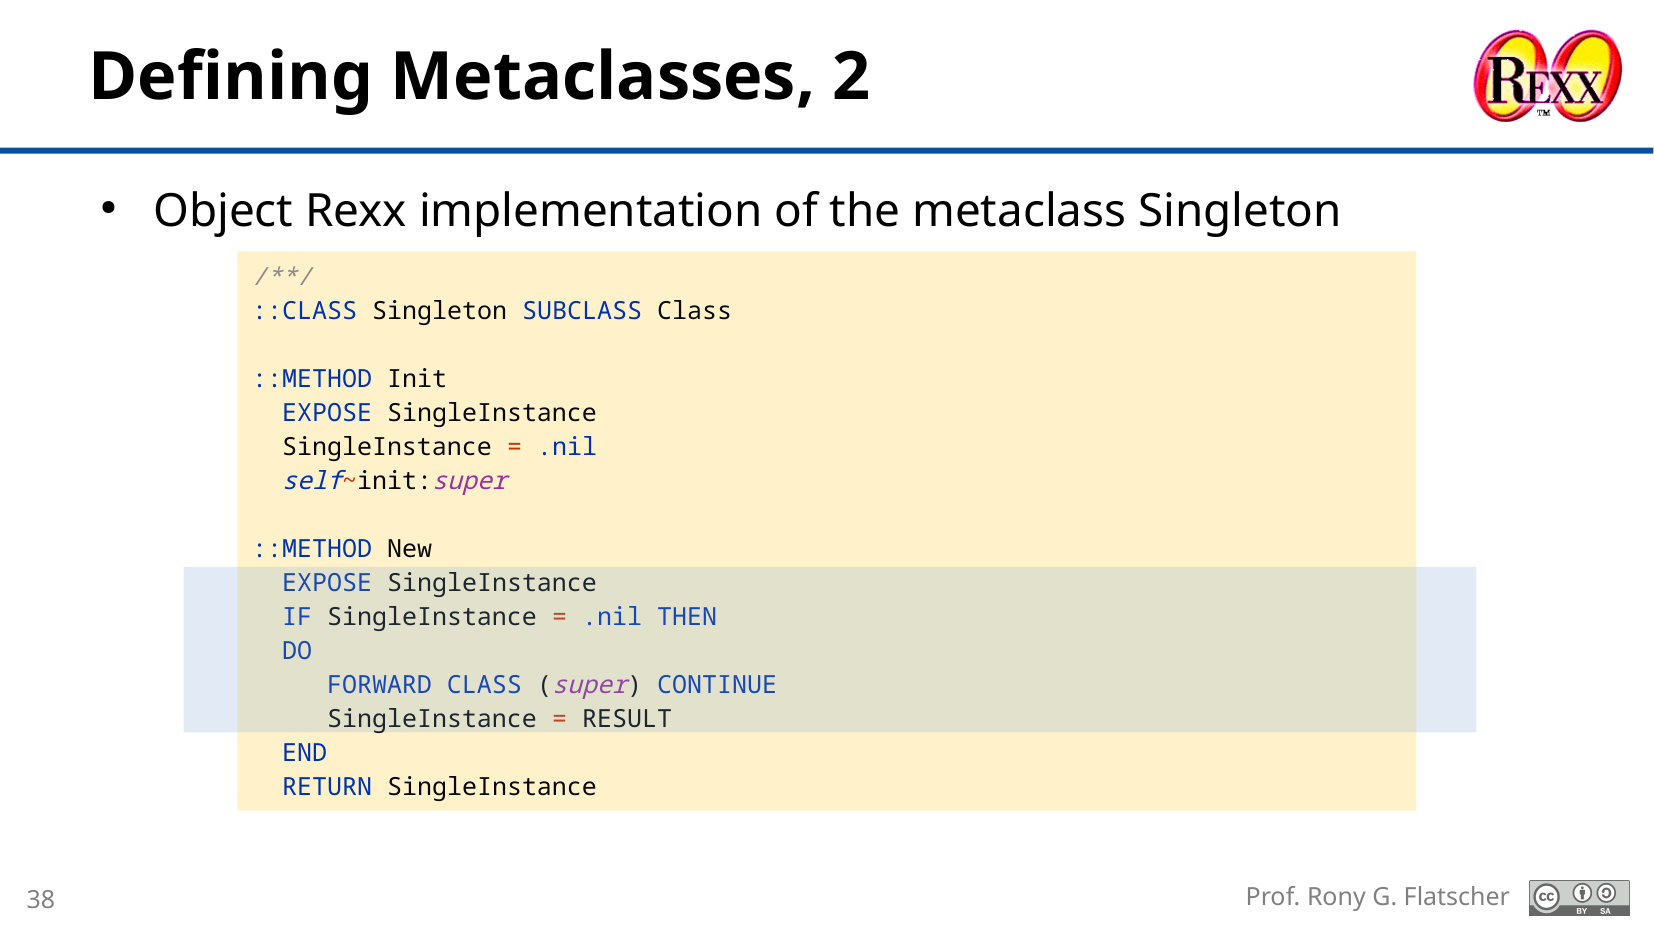

Defining Metaclasses, 2
# Object Rexx implementation of the metaclass Singleton
/**/
::CLASS Singleton SUBCLASS Class
::METHOD Init
 EXPOSE SingleInstance
 SingleInstance = .nil
 self~init:super
::METHOD New
 EXPOSE SingleInstance
 IF SingleInstance = .nil THEN
 DO
 FORWARD CLASS (super) CONTINUE
 SingleInstance = RESULT
 END
 RETURN SingleInstance